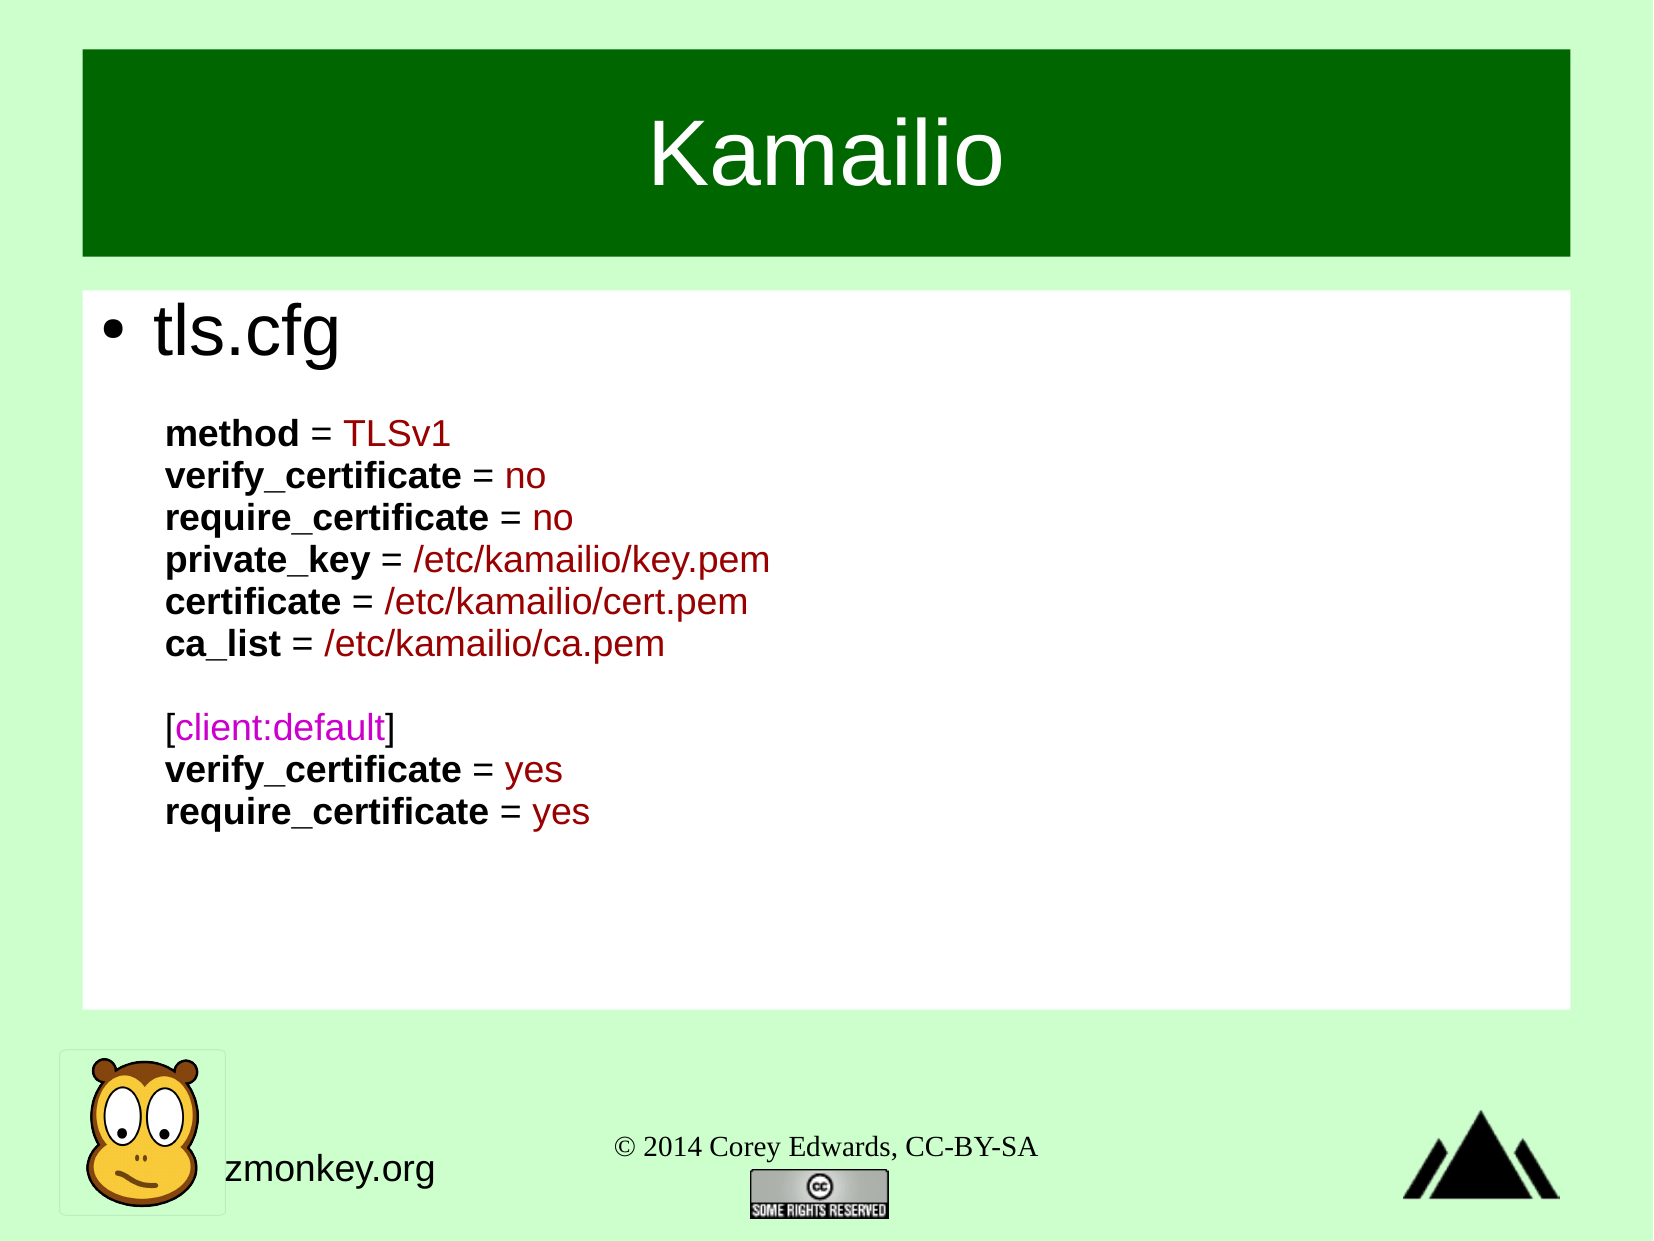

# Kamailio
tls.cfg
method = TLSv1
verify_certificate = no
require_certificate = no
private_key = /etc/kamailio/key.pem
certificate = /etc/kamailio/cert.pem
ca_list = /etc/kamailio/ca.pem
[client:default]
verify_certificate = yes
require_certificate = yes